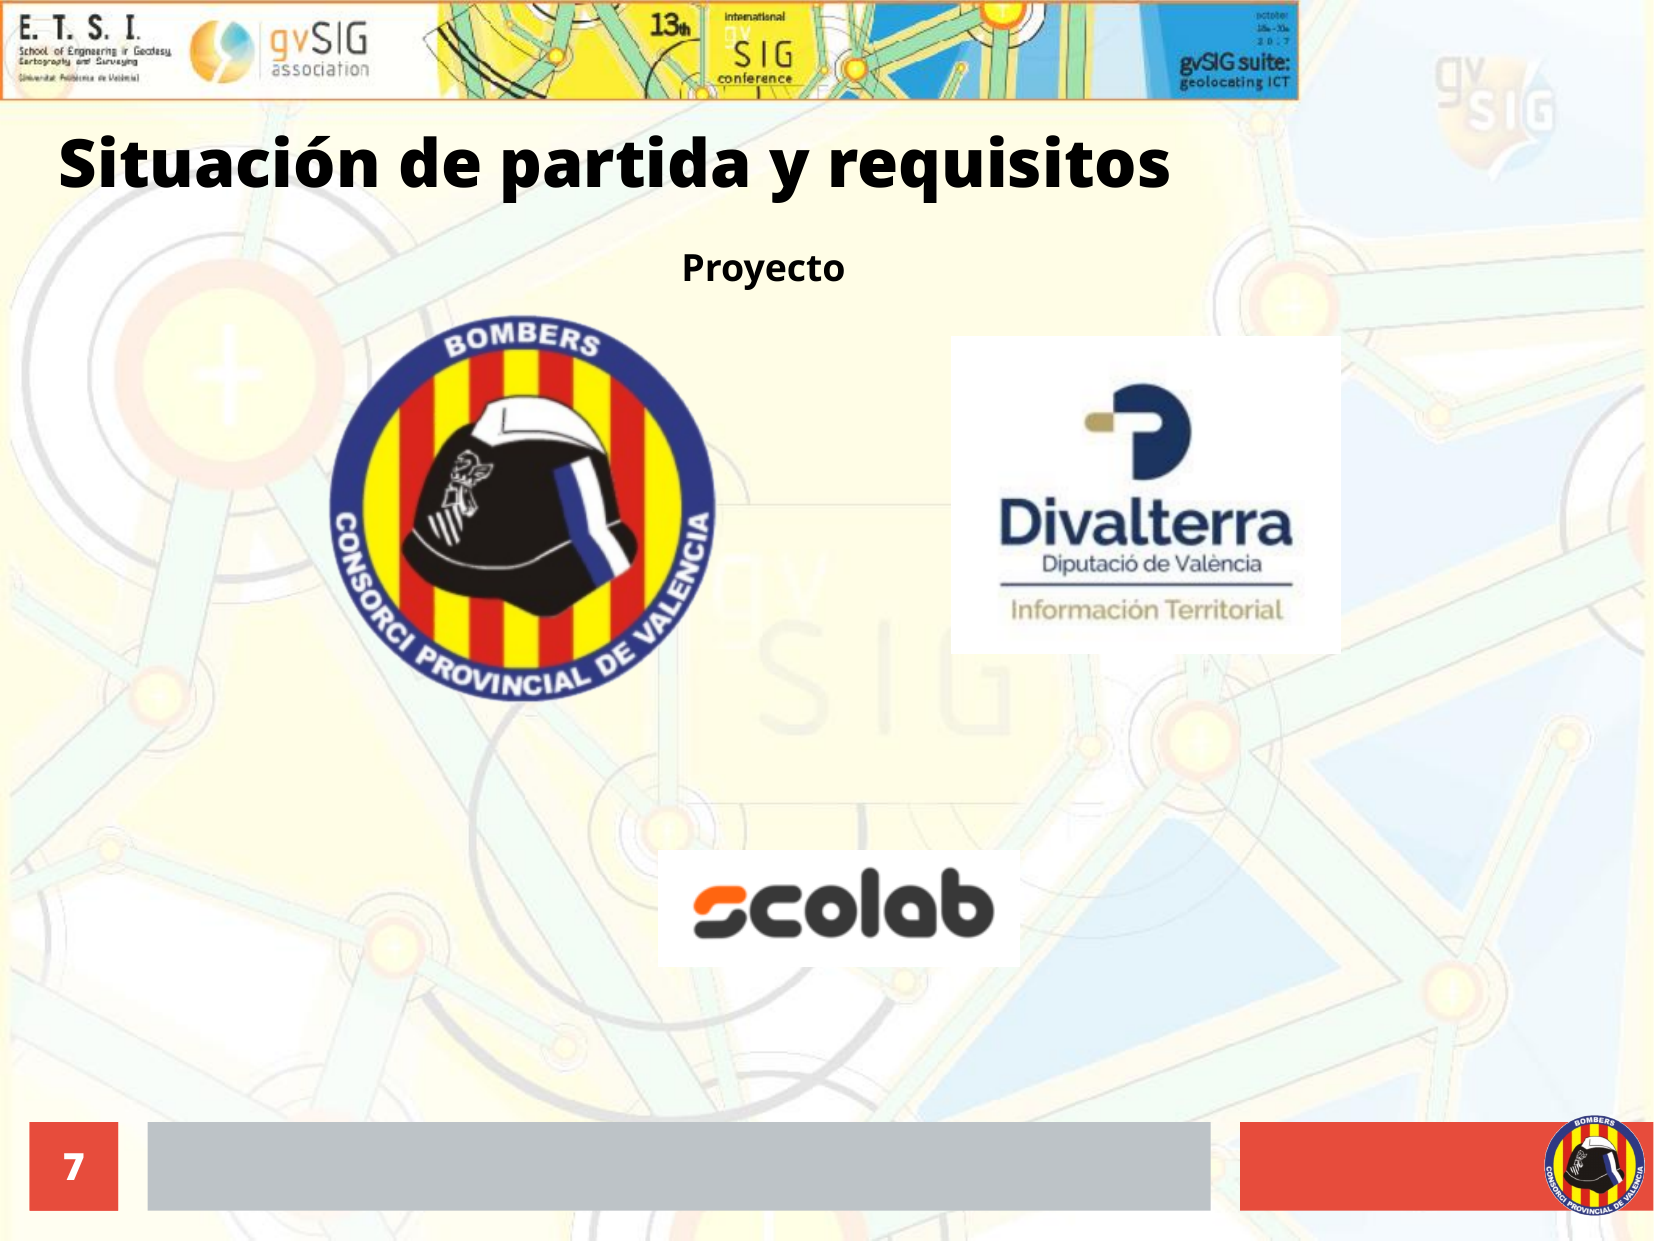

# Situación de partida y requisitos
Proyecto
7